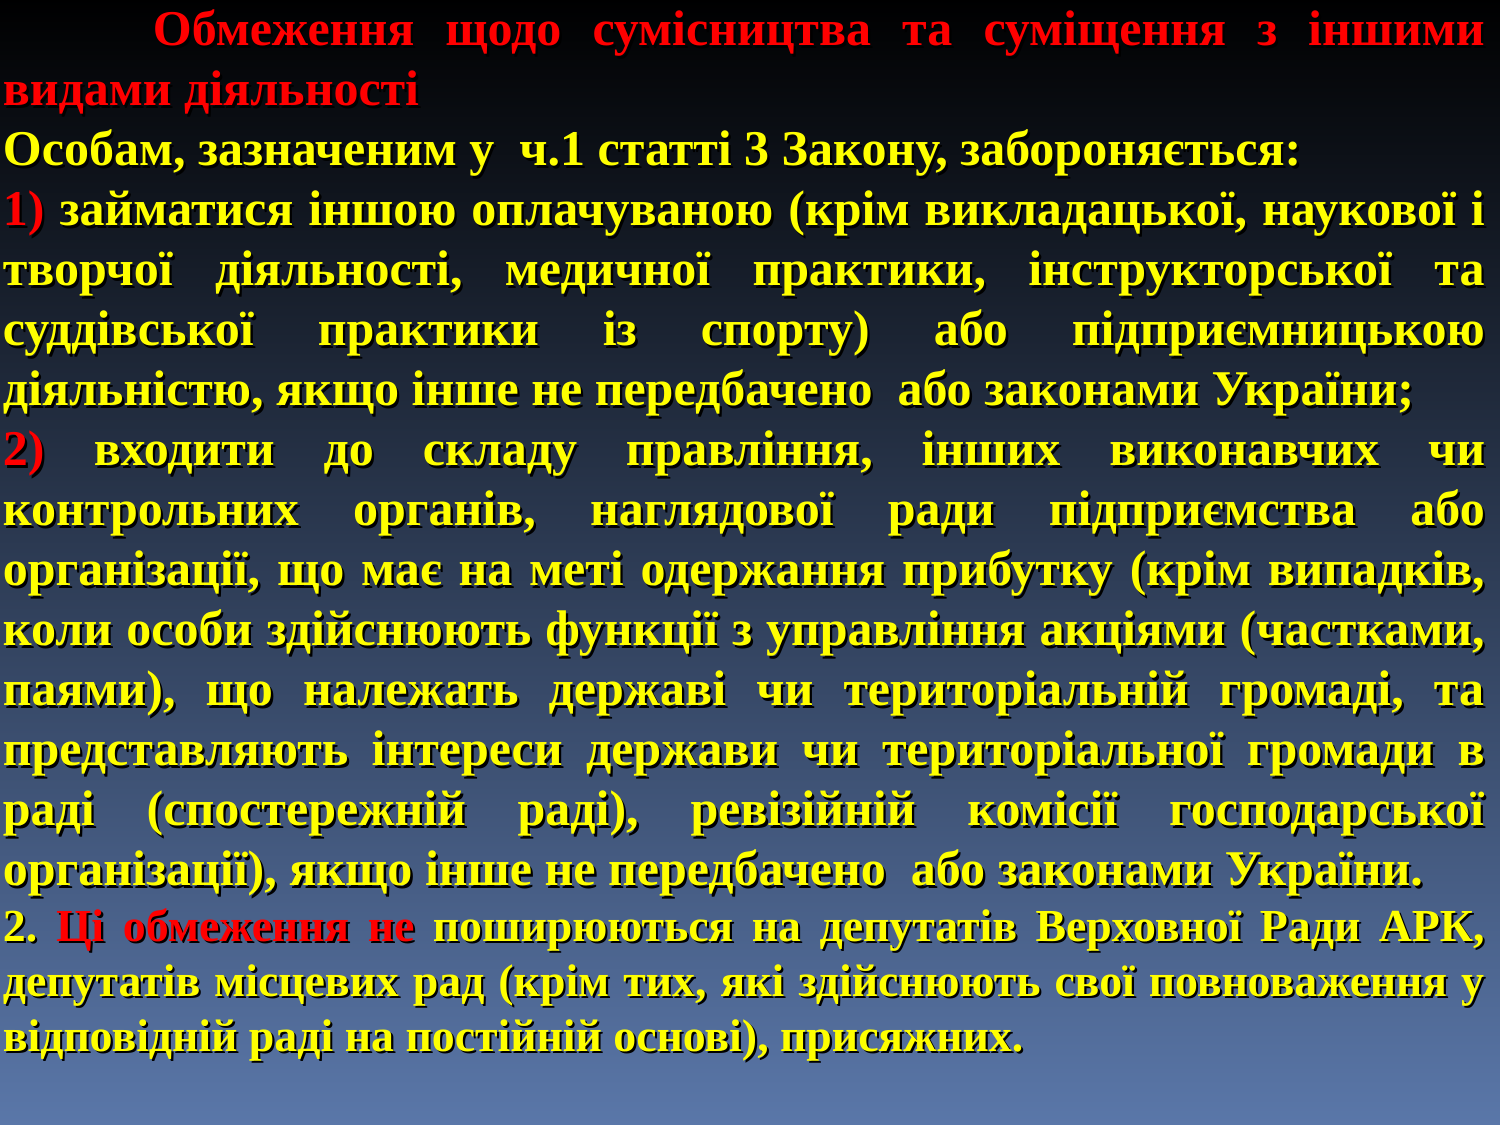

Обмеження щодо сумісництва та суміщення з іншими видами діяльності
Особам, зазначеним у ч.1 статті 3 Закону, забороняється:
1) займатися іншою оплачуваною (крім викладацької, наукової і творчої діяльності, медичної практики, інструкторської та суддівської практики із спорту) або підприємницькою діяльністю, якщо інше не передбачено або законами України;
2) входити до складу правління, інших виконавчих чи контрольних органів, наглядової ради підприємства або організації, що має на меті одержання прибутку (крім випадків, коли особи здійснюють функції з управління акціями (частками, паями), що належать державі чи територіальній громаді, та представляють інтереси держави чи територіальної громади в раді (спостережній раді), ревізійній комісії господарської організації), якщо інше не передбачено або законами України.
2. Ці обмеження не поширюються на депутатів Верховної Ради АРК, депутатів місцевих рад (крім тих, які здійснюють свої повноваження у відповідній раді на постійній основі), присяжних.